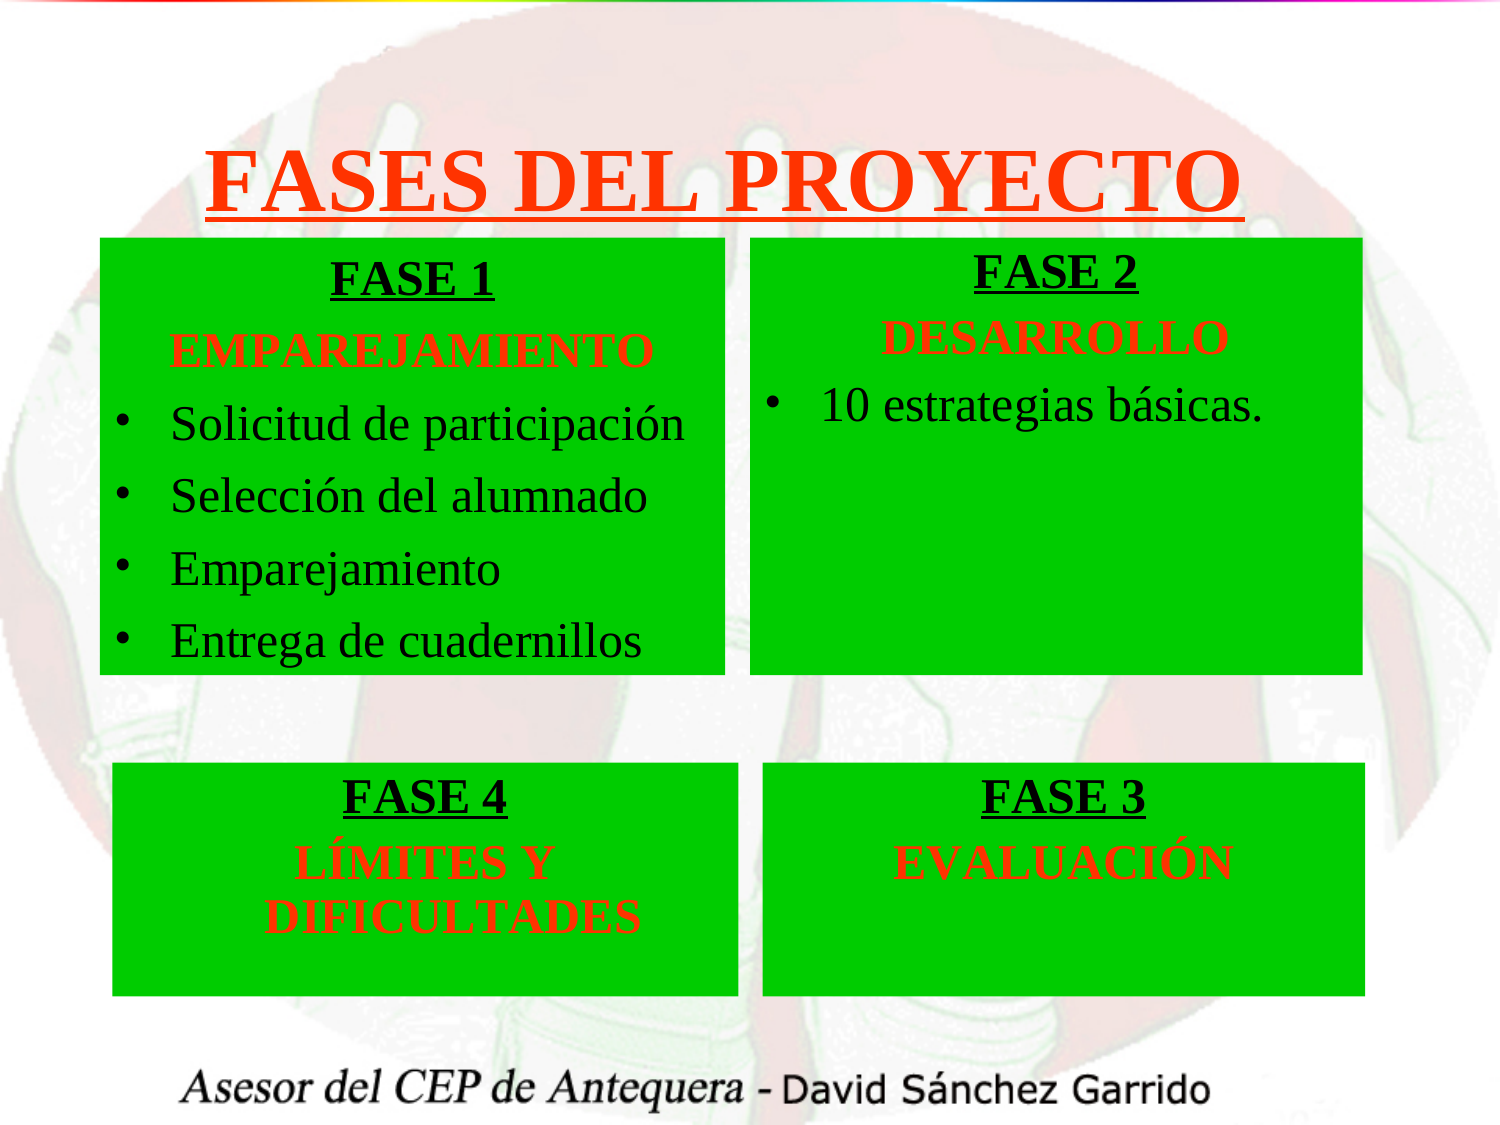

FASES DEL PROYECTO
FASE 1
EMPAREJAMIENTO
Solicitud de participación
Selección del alumnado
Emparejamiento
Entrega de cuadernillos
FASE 2
DESARROLLO
10 estrategias básicas.
FASE 4
LÍMITES Y DIFICULTADES
FASE 3
EVALUACIÓN